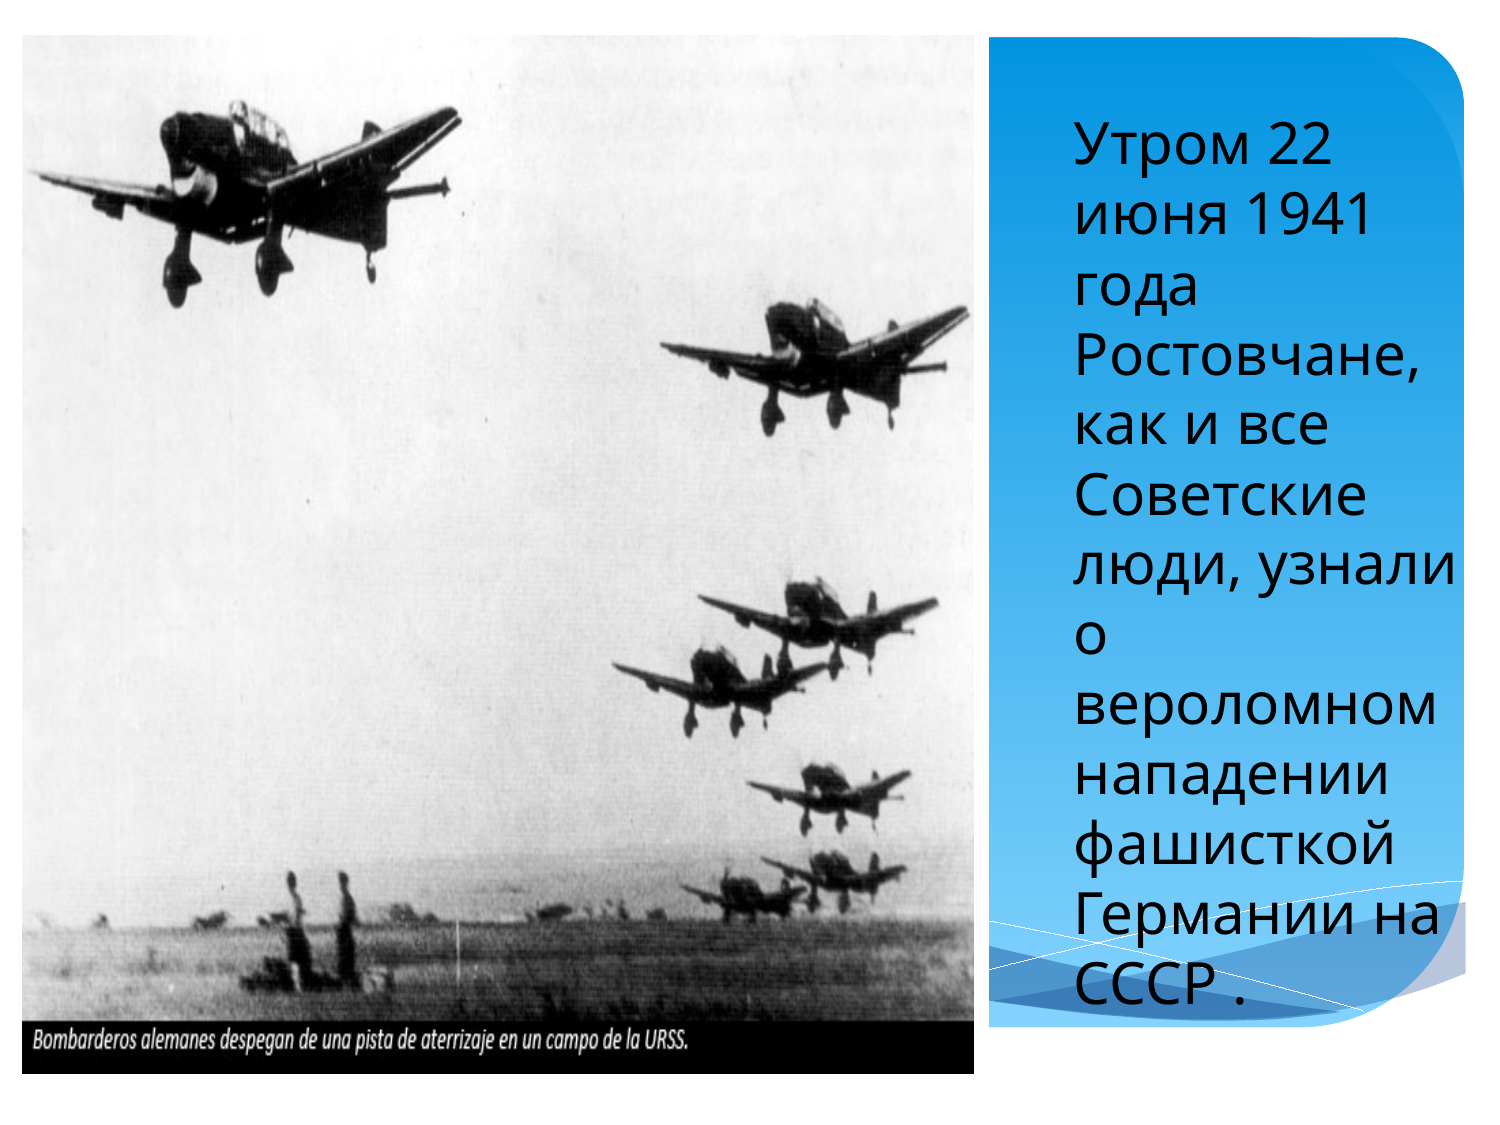

# Пришел враг на
Утром 22 июня 1941 года
Ростовчане, как и все Советские люди, узнали о вероломном нападении фашисткой Германии на СССР .